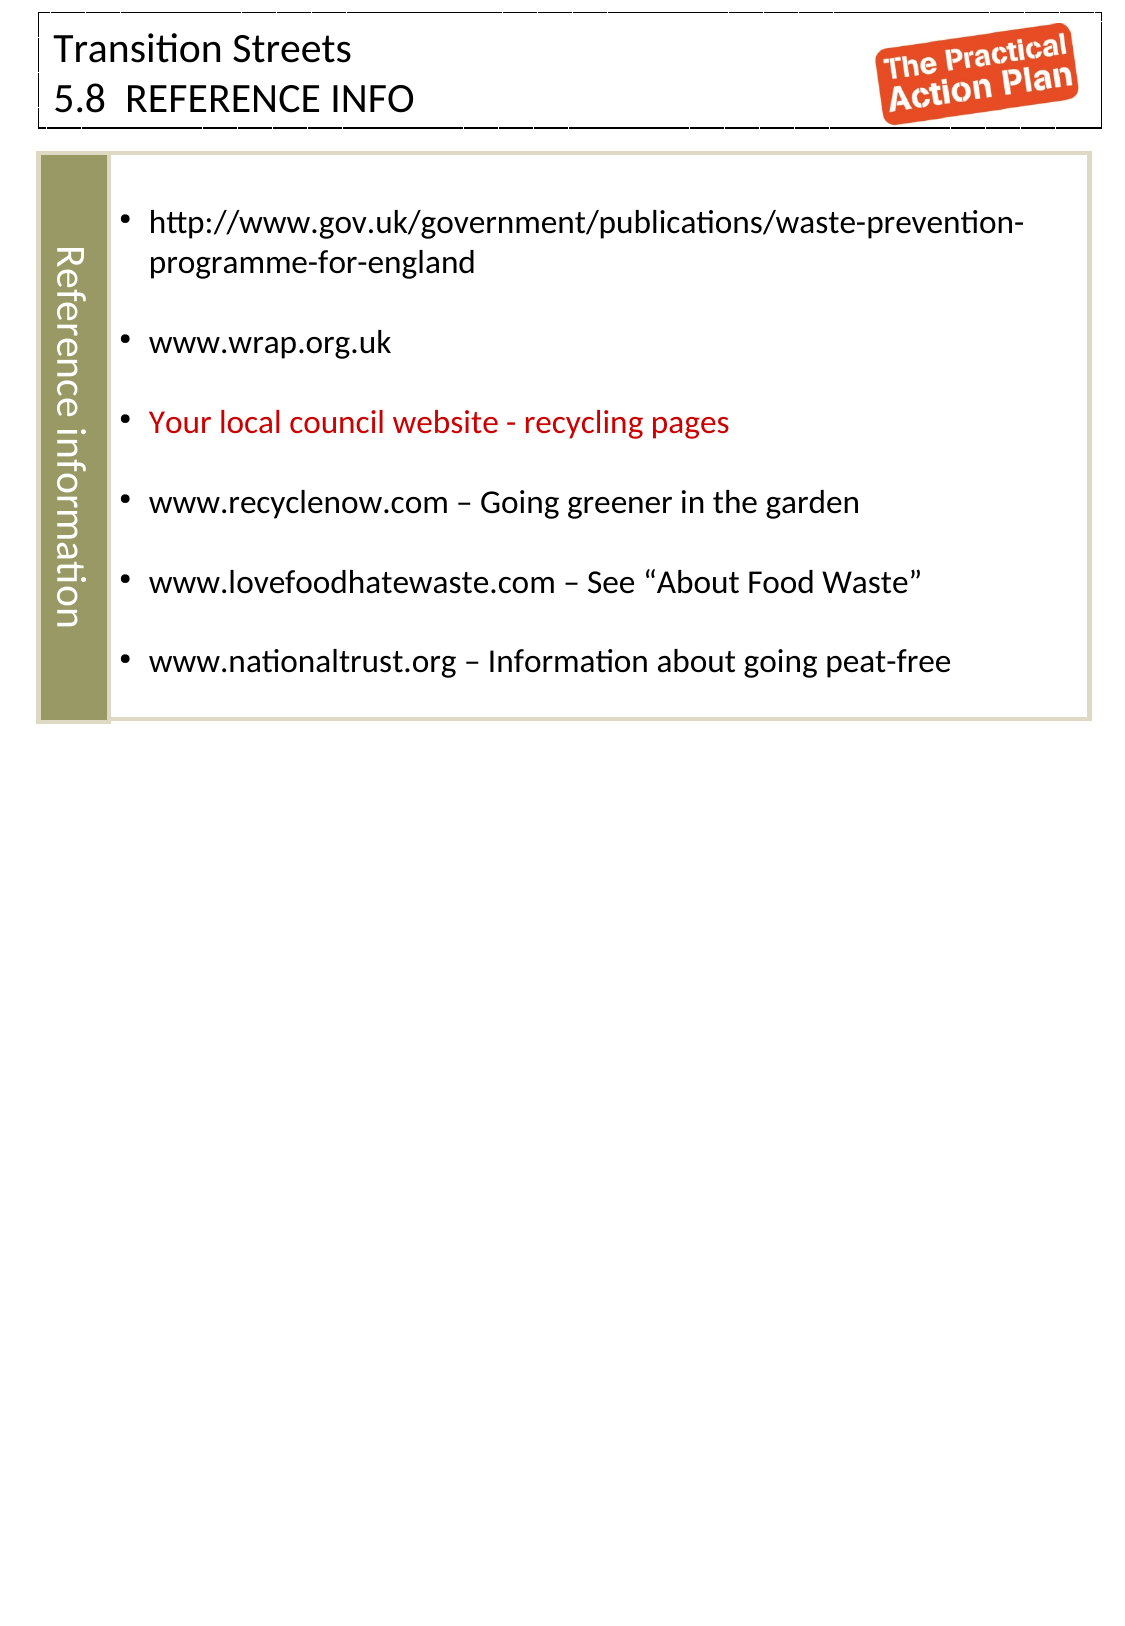

Transition Streets
5.8 REFERENCE INFO
Reference information
http://www.gov.uk/government/publications/waste-prevention-programme-for-england
www.wrap.org.uk
Your local council website - recycling pages
www.recyclenow.com – Going greener in the garden
www.lovefoodhatewaste.com – See “About Food Waste”
www.nationaltrust.org – Information about going peat-free